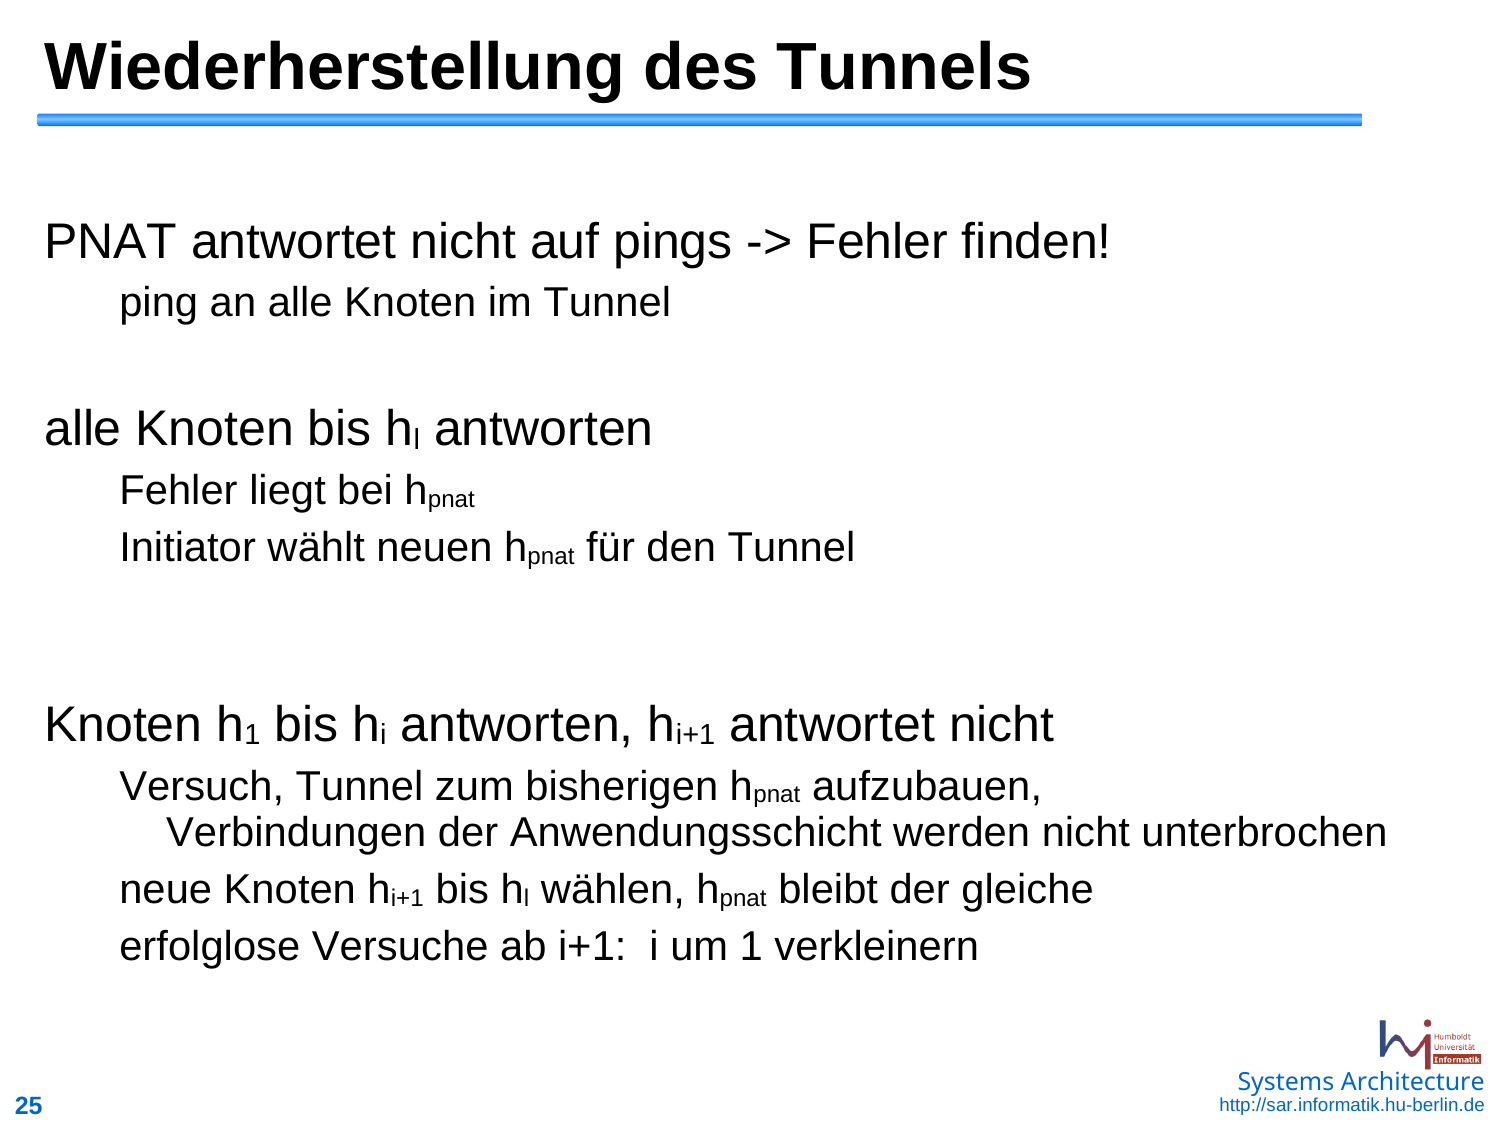

# Wiederherstellung des Tunnels
PNAT antwortet nicht auf pings -> Fehler finden!
ping an alle Knoten im Tunnel
alle Knoten bis hl antworten
Fehler liegt bei hpnat
Initiator wählt neuen hpnat für den Tunnel
Knoten h1 bis hi antworten, hi+1 antwortet nicht
Versuch, Tunnel zum bisherigen hpnat aufzubauen,			Verbindungen der Anwendungsschicht werden nicht unterbrochen
neue Knoten hi+1 bis hl wählen, hpnat bleibt der gleiche
erfolglose Versuche ab i+1: i um 1 verkleinern